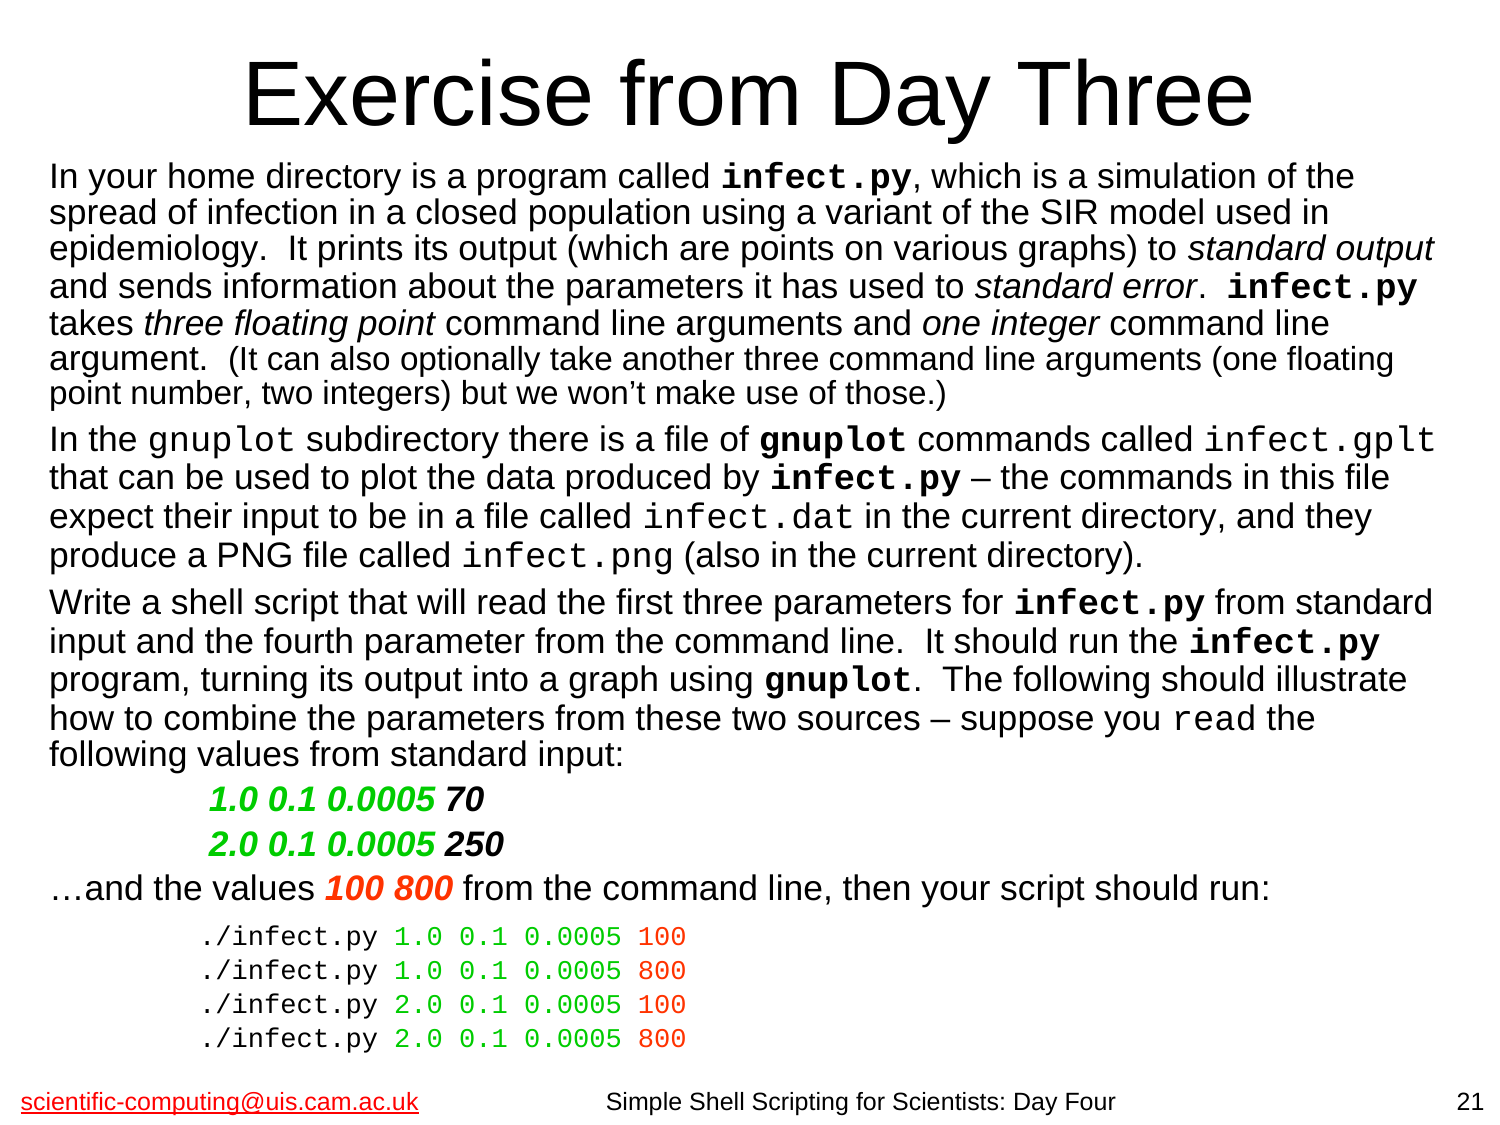

# Exercise from Day Three
In your home directory is a program called infect.py, which is a simulation of the spread of infection in a closed population using a variant of the SIR model used in epidemiology. It prints its output (which are points on various graphs) to standard output and sends information about the parameters it has used to standard error. infect.py takes three floating point command line arguments and one integer command line argument. (It can also optionally take another three command line arguments (one floating point number, two integers) but we won’t make use of those.)
In the gnuplot subdirectory there is a file of gnuplot commands called infect.gplt that can be used to plot the data produced by infect.py – the commands in this file expect their input to be in a file called infect.dat in the current directory, and they produce a PNG file called infect.png (also in the current directory).
Write a shell script that will read the first three parameters for infect.py from standard input and the fourth parameter from the command line. It should run the infect.py program, turning its output into a graph using gnuplot. The following should illustrate how to combine the parameters from these two sources – suppose you read the following values from standard input:
	 1.0 0.1 0.0005 70
	 2.0 0.1 0.0005 250
…and the values 100 800 from the command line, then your script should run:
	./infect.py 1.0 0.1 0.0005 100
	./infect.py 1.0 0.1 0.0005 800
	./infect.py 2.0 0.1 0.0005 100
	./infect.py 2.0 0.1 0.0005 800
escience-support@ucs.cam.ac.uk	Simple Shell Scripting for Scientists: Day Three
21